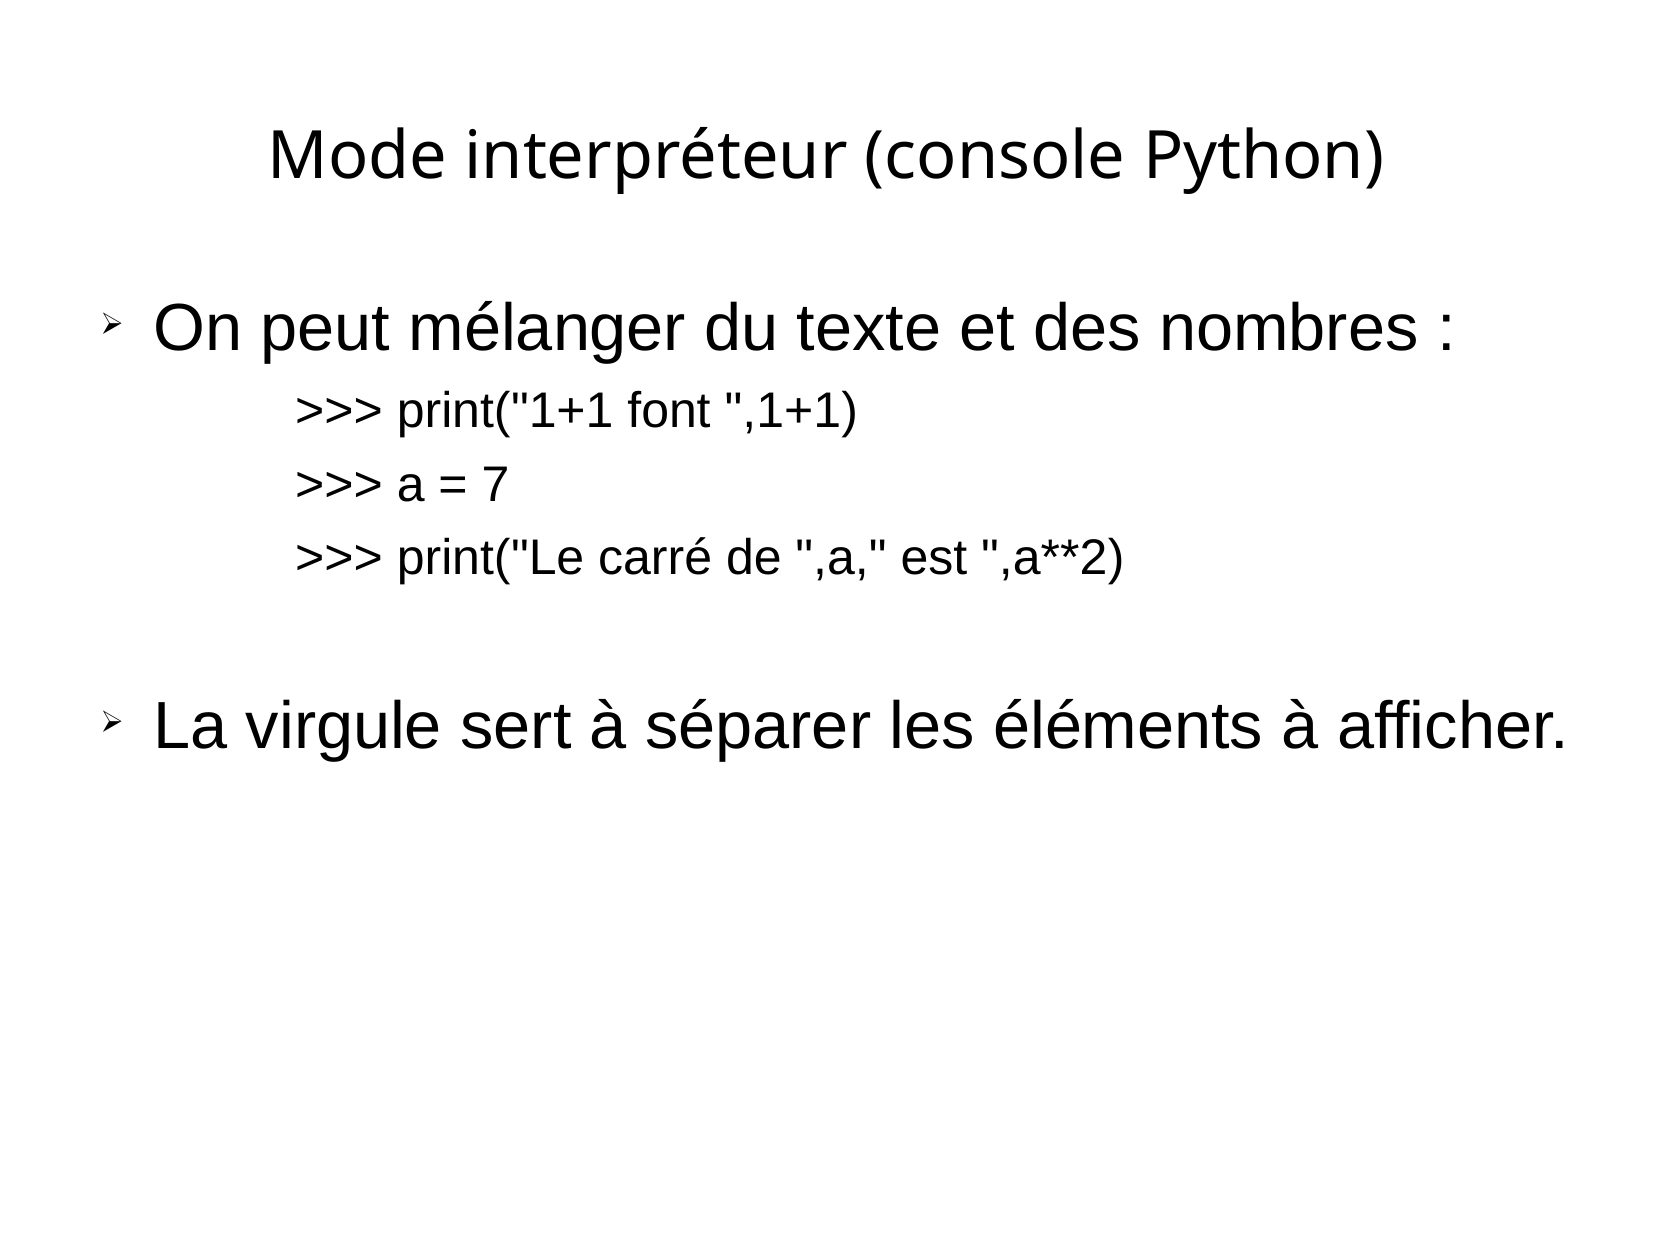

# Mode interpréteur (console Python)
On peut mélanger du texte et des nombres :
>>> print("1+1 font ",1+1)
>>> a = 7
>>> print("Le carré de ",a," est ",a**2)
La virgule sert à séparer les éléments à afficher.